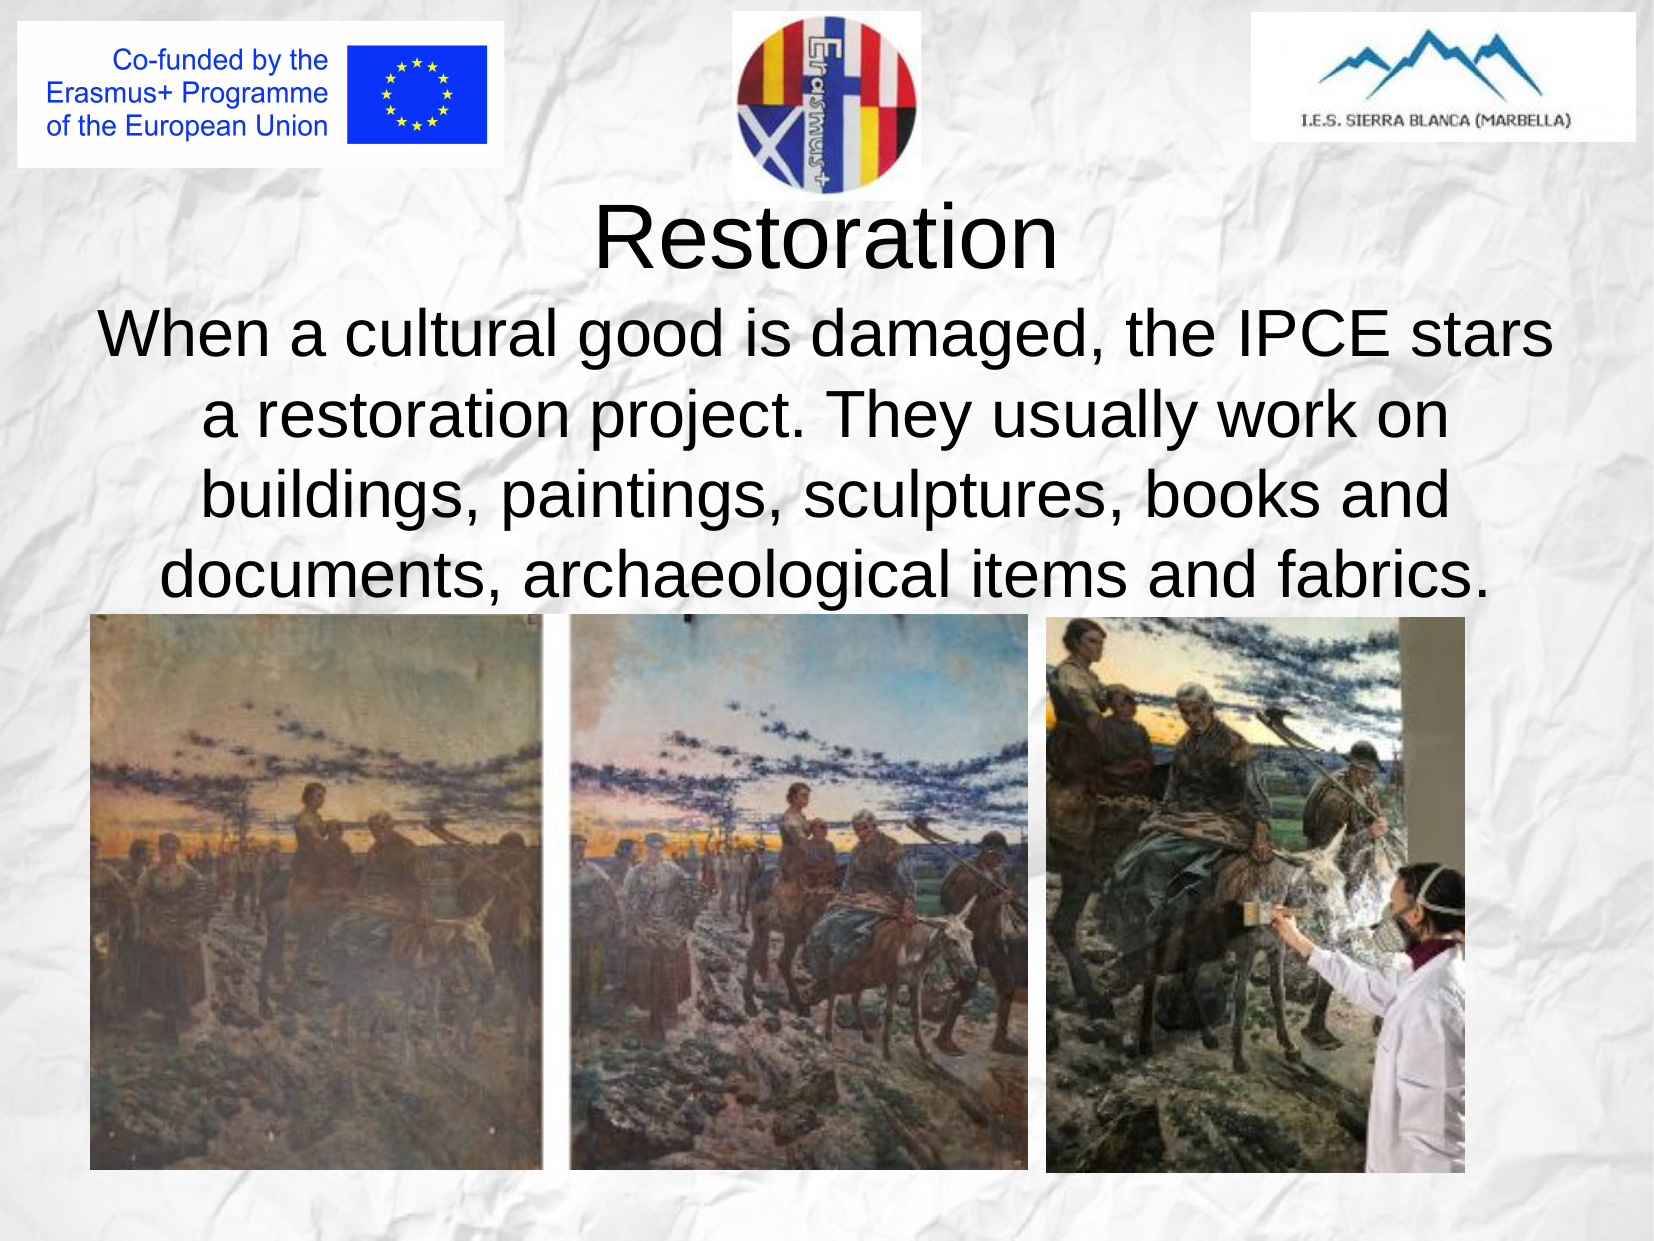

# Restoration
When a cultural good is damaged, the IPCE stars a restoration project. They usually work on buildings, paintings, sculptures, books and documents, archaeological items and fabrics.